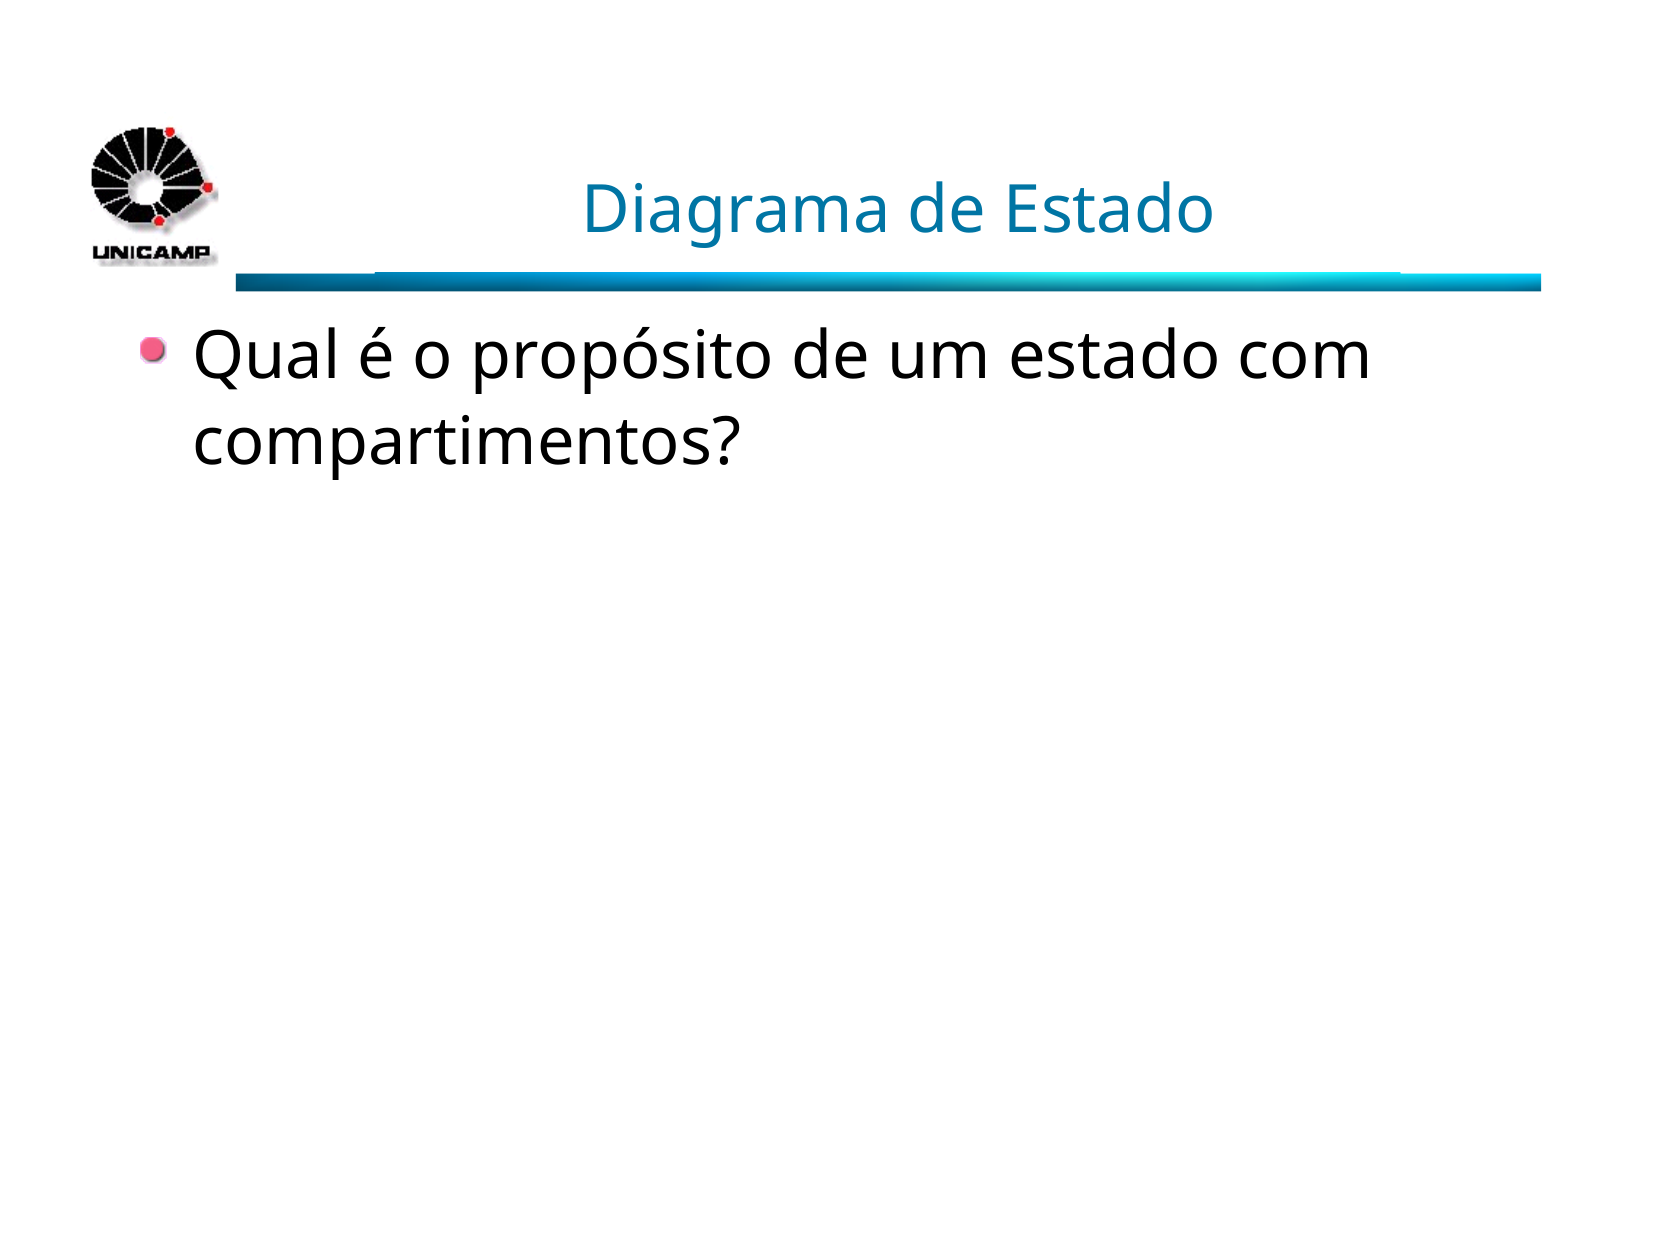

# Diagrama de Estado
Qual é o propósito de um estado com compartimentos?